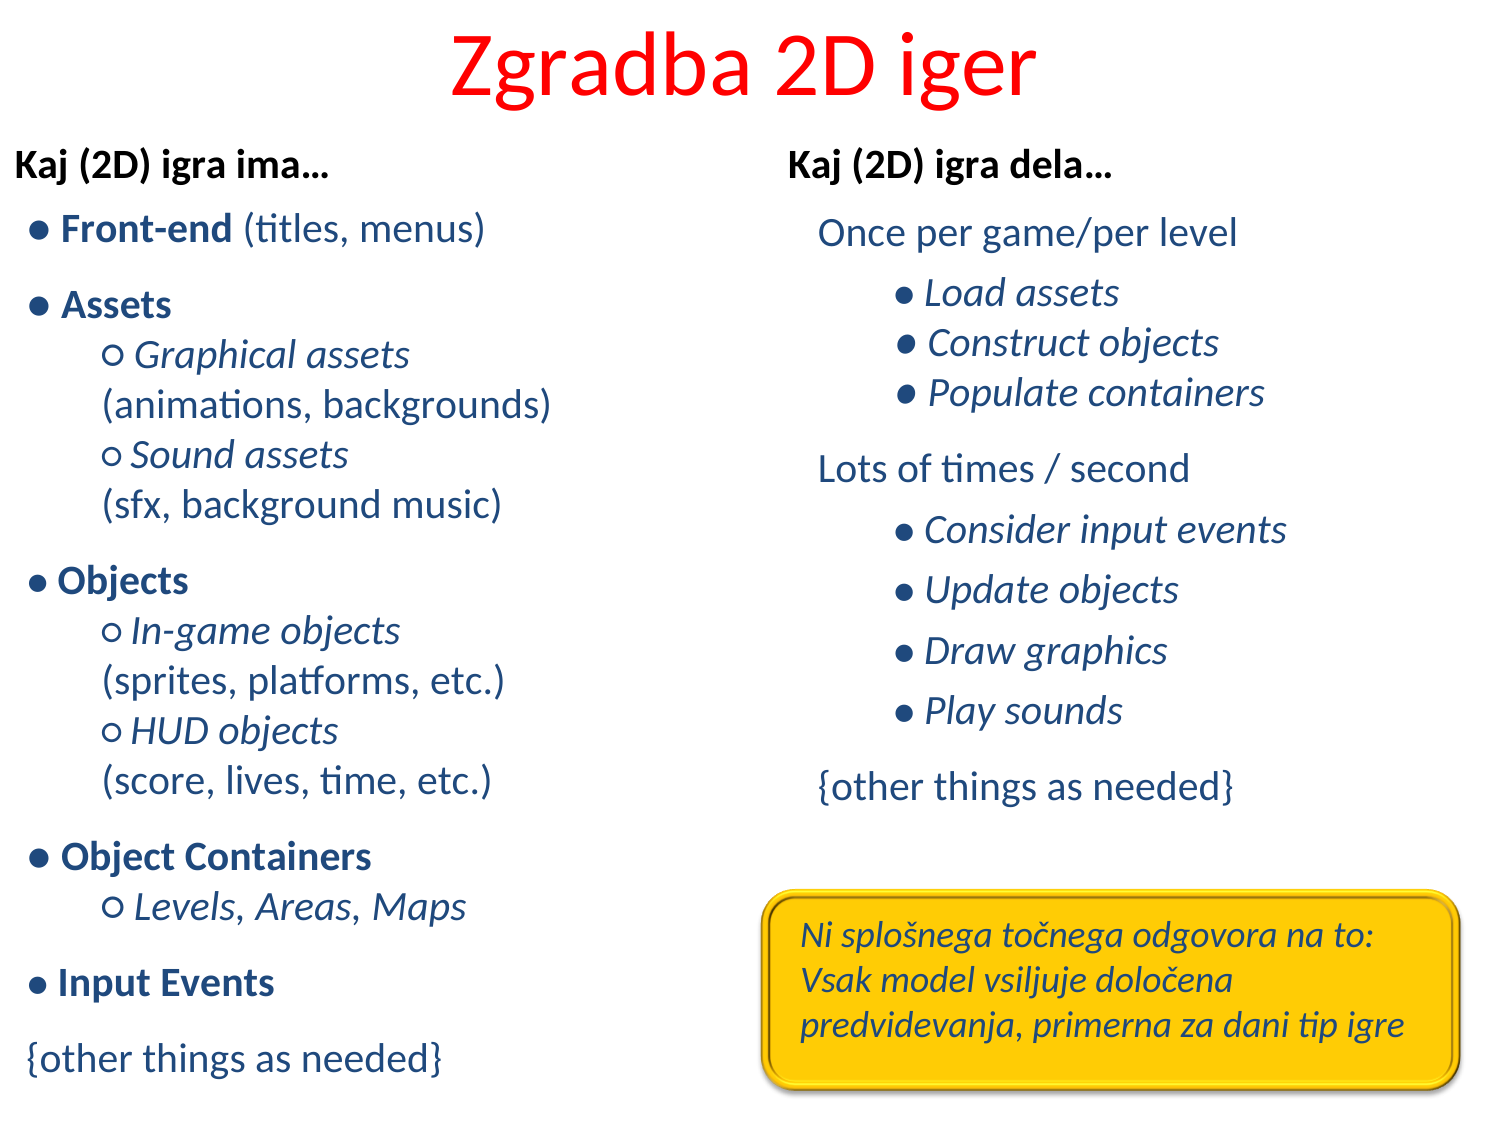

# Zgradba 2D iger
Kaj (2D) igra ima…
Kaj (2D) igra dela…
● Front-end (titles, menus)
● Assets
○ Graphical assets
(animations, backgrounds)
○ Sound assets
(sfx, background music)
● Objects
○ In-game objects
(sprites, platforms, etc.)
○ HUD objects
(score, lives, time, etc.)
● Object Containers
○ Levels, Areas, Maps
● Input Events
{other things as needed}
Once per game/per level
● Load assets
● Construct objects
● Populate containers
Lots of times / second
● Consider input events
● Update objects
● Draw graphics
● Play sounds
{other things as needed}
Ni splošnega točnega odgovora na to: Vsak model vsiljuje določena predvidevanja, primerna za dani tip igre